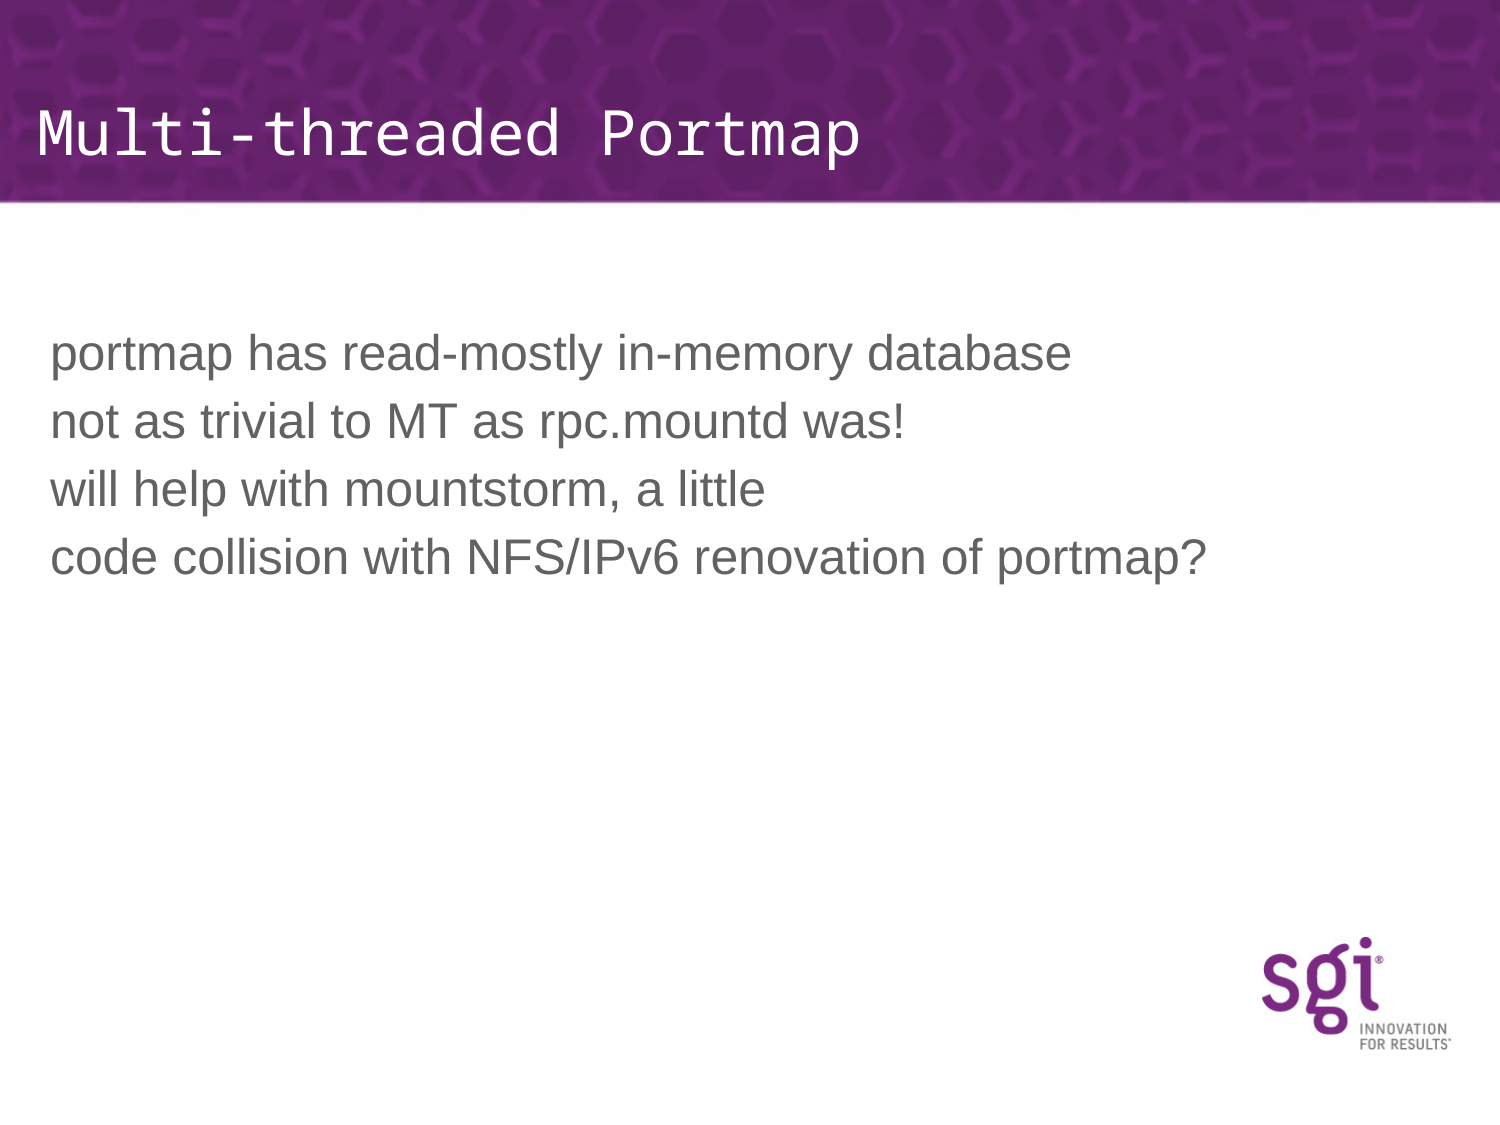

# Multi-threaded Portmap
portmap has read-mostly in-memory database
not as trivial to MT as rpc.mountd was!
will help with mountstorm, a little
code collision with NFS/IPv6 renovation of portmap?